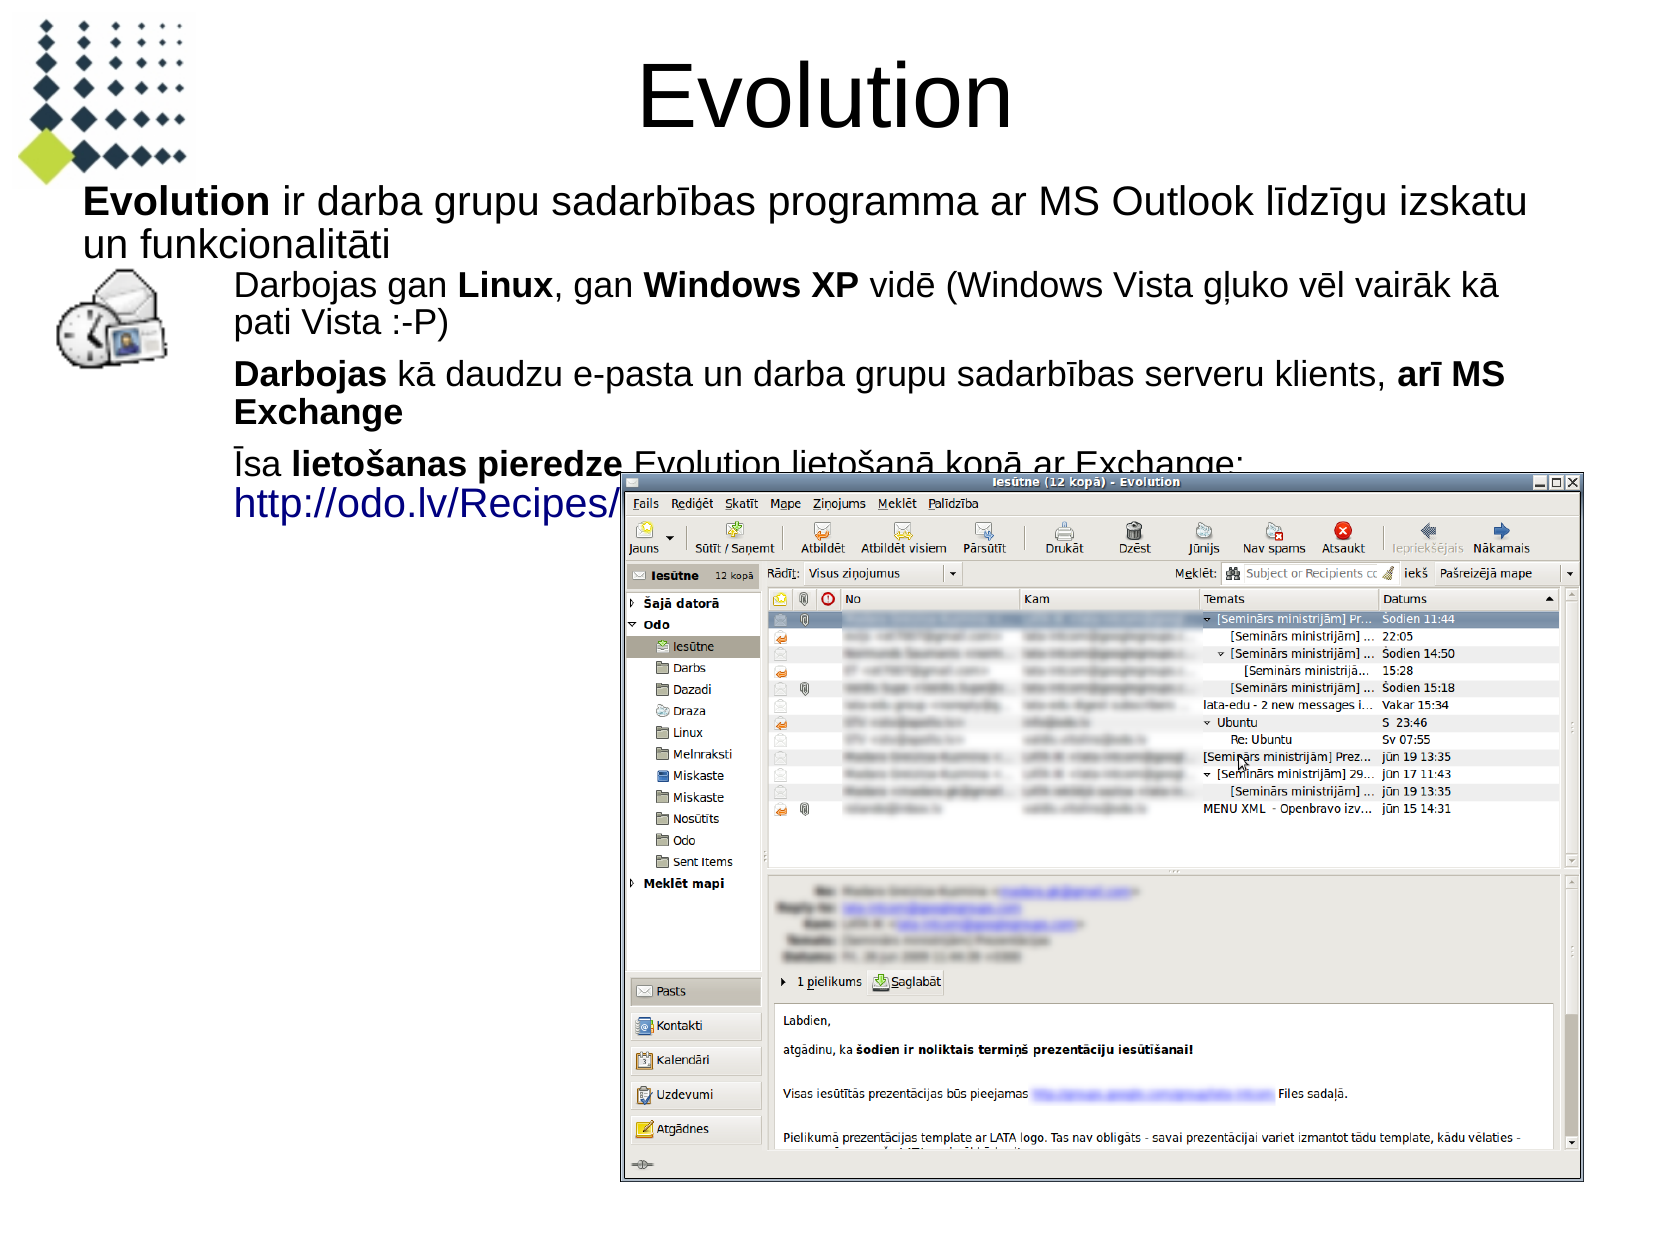

# Evolution
Evolution ir darba grupu sadarbības programma ar MS Outlook līdzīgu izskatu un funkcionalitāti
Darbojas gan Linux, gan Windows XP vidē (Windows Vista gļuko vēl vairāk kā pati Vista :-P)
Darbojas kā daudzu e-pasta un darba grupu sadarbības serveru klients, arī MS Exchange
Īsa lietošanas pieredze Evolution lietošanā kopā ar Exchange:
http://odo.lv/Recipes/Evolution